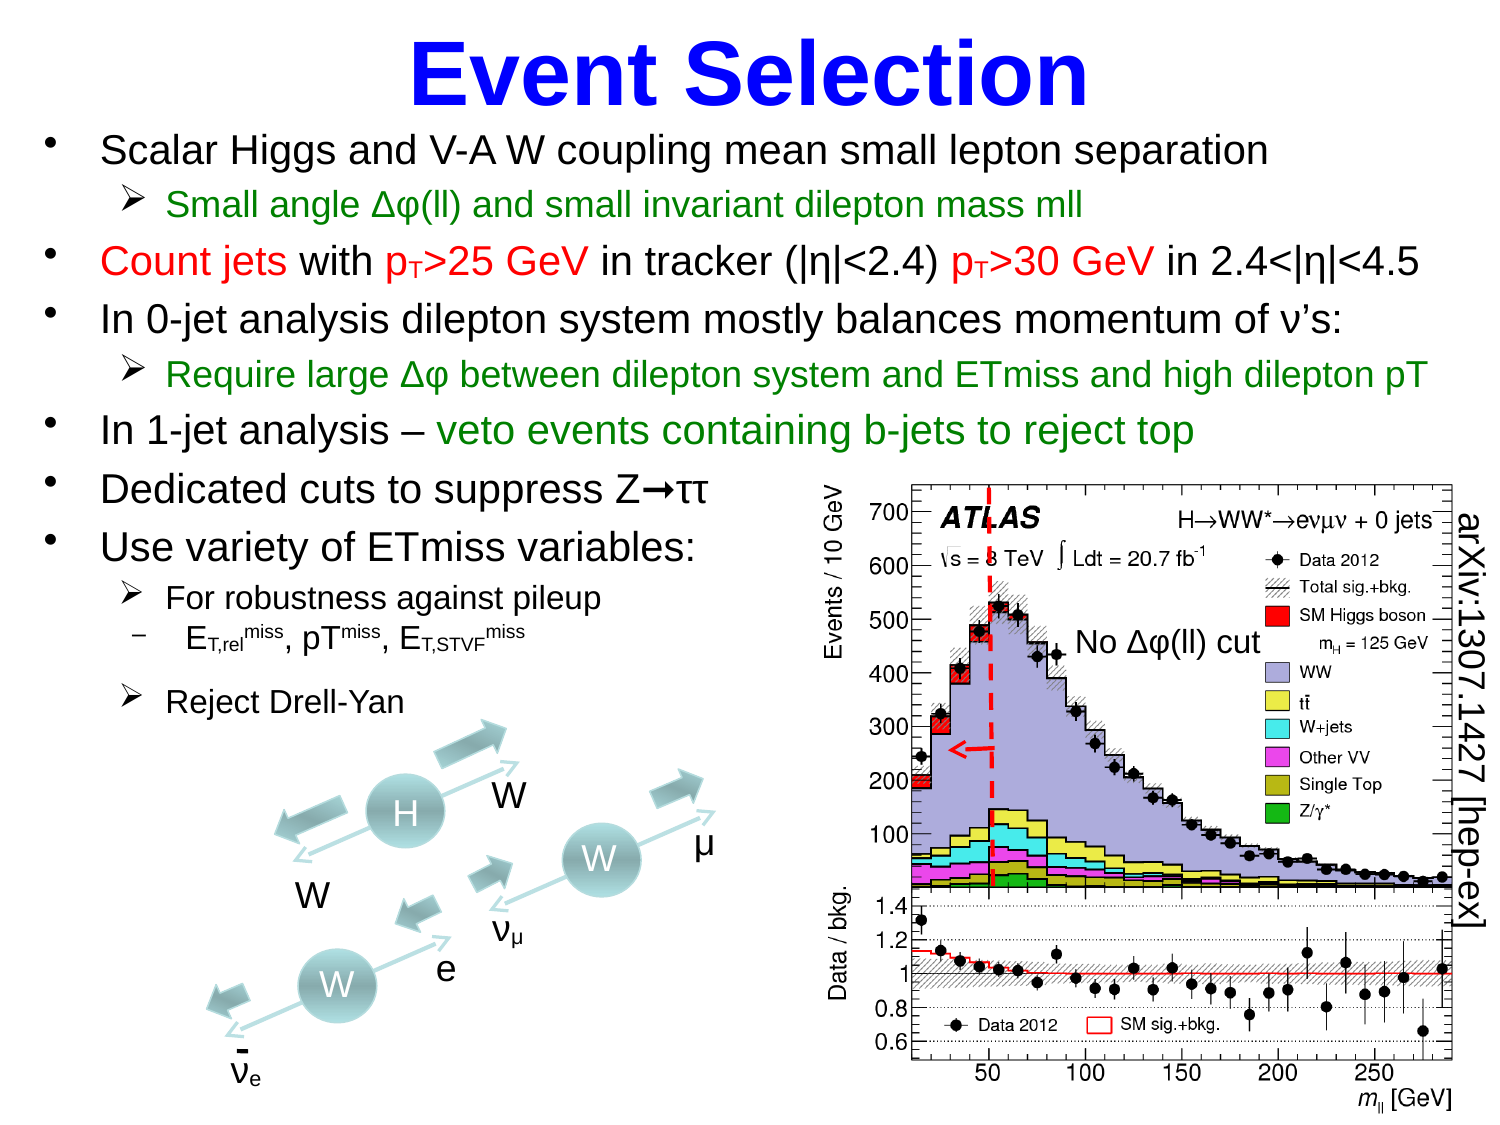

# Event Selection
Scalar Higgs and V-A W coupling mean small lepton separation
Small angle Δφ(ll) and small invariant dilepton mass mll
Count jets with pT>25 GeV in tracker (|η|<2.4) pT>30 GeV in 2.4<|η|<4.5
In 0-jet analysis dilepton system mostly balances momentum of ν’s:
Require large Δφ between dilepton system and ETmiss and high dilepton pT
In 1-jet analysis – veto events containing b-jets to reject top
Dedicated cuts to suppress Z➞ττ
Use variety of ETmiss variables:
For robustness against pileup
ET,relmiss, pTmiss, ET,STVFmiss
Reject Drell-Yan
arXiv:1307.1427 [hep-ex]
No Δφ(ll) cut
W
H
μ
W
W
νμ
e
W-
νe